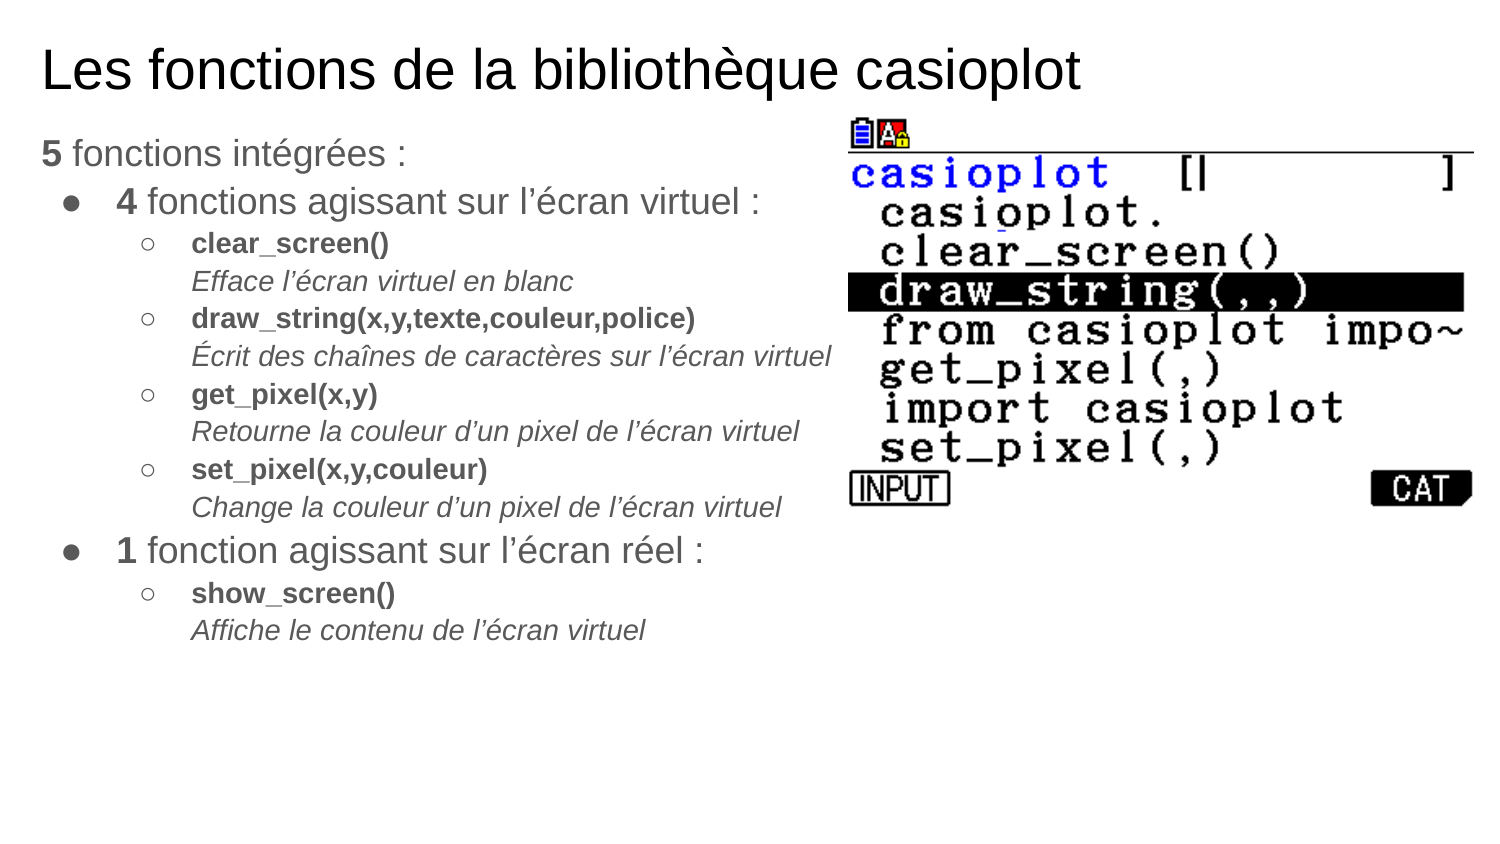

# Les fonctions de la bibliothèque casioplot
5 fonctions intégrées :
4 fonctions agissant sur l’écran virtuel :
clear_screen()
Efface l’écran virtuel en blanc
draw_string(x,y,texte,couleur,police)
Écrit des chaînes de caractères sur l’écran virtuel
get_pixel(x,y)
Retourne la couleur d’un pixel de l’écran virtuel
set_pixel(x,y,couleur)
Change la couleur d’un pixel de l’écran virtuel
1 fonction agissant sur l’écran réel :
show_screen()
Affiche le contenu de l’écran virtuel